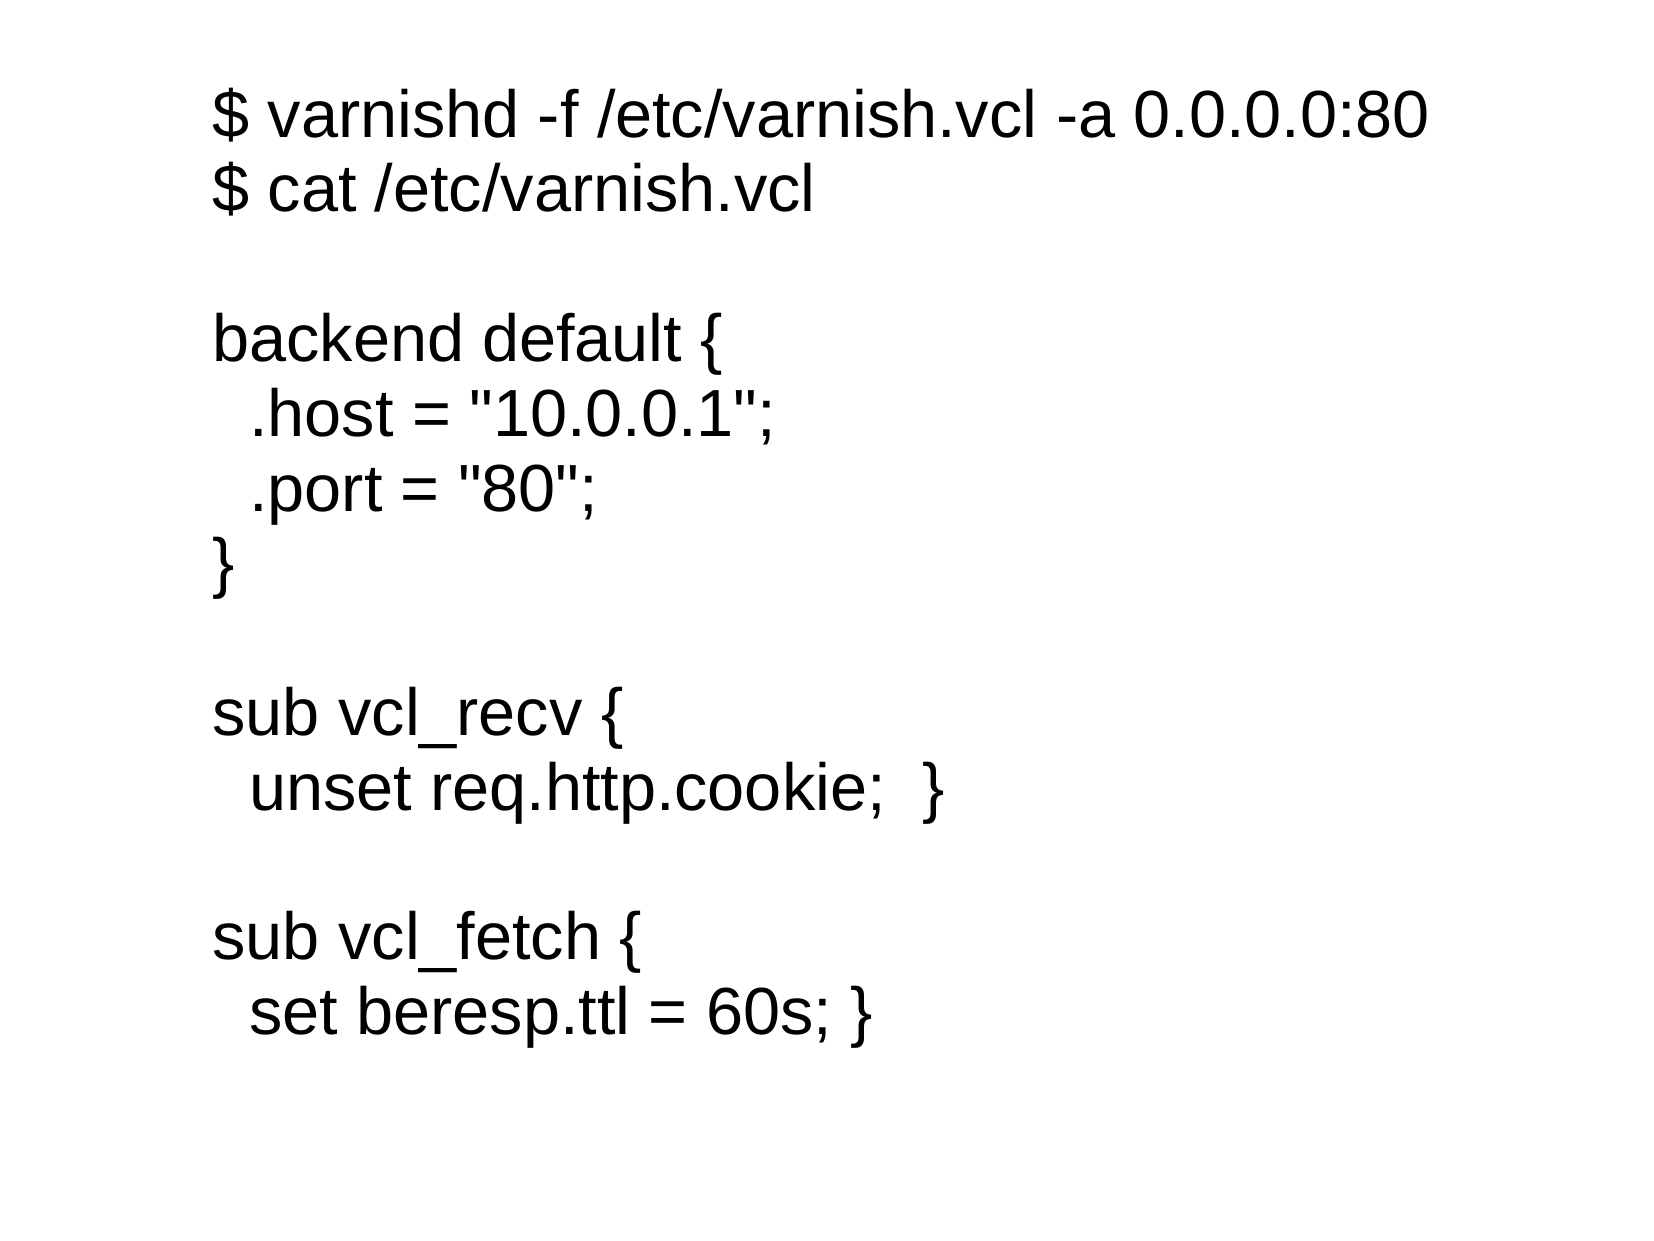

$ varnishd -f /etc/varnish.vcl -a 0.0.0.0:80
$ cat /etc/varnish.vcl
backend default {
 .host = "10.0.0.1";
 .port = "80";
}
sub vcl_recv {
 unset req.http.cookie; }
sub vcl_fetch {
 set beresp.ttl = 60s; }